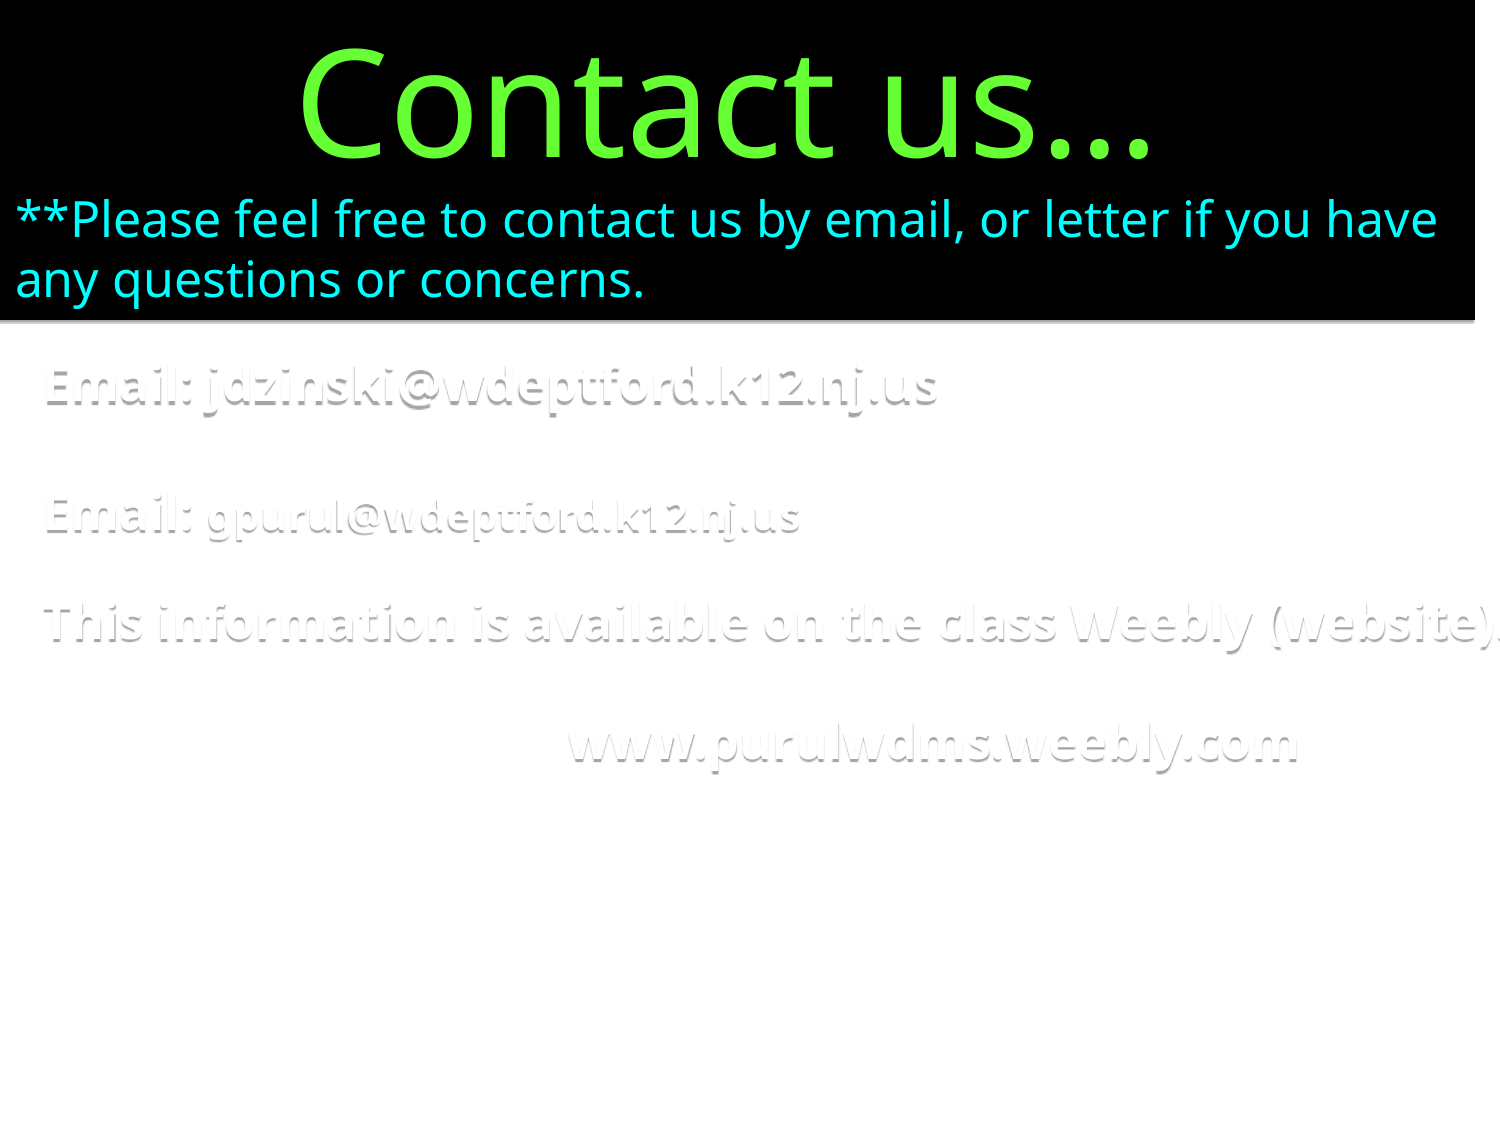

Contact us…
**Please feel free to contact us by email, or letter if you have any questions or concerns.
Email: jdzinski@wdeptford.k12.nj.us
Email: gpurul@wdeptford.k12.nj.us
This information is available on the class Weebly (website).
															 											www.purulwdms.weebly.com